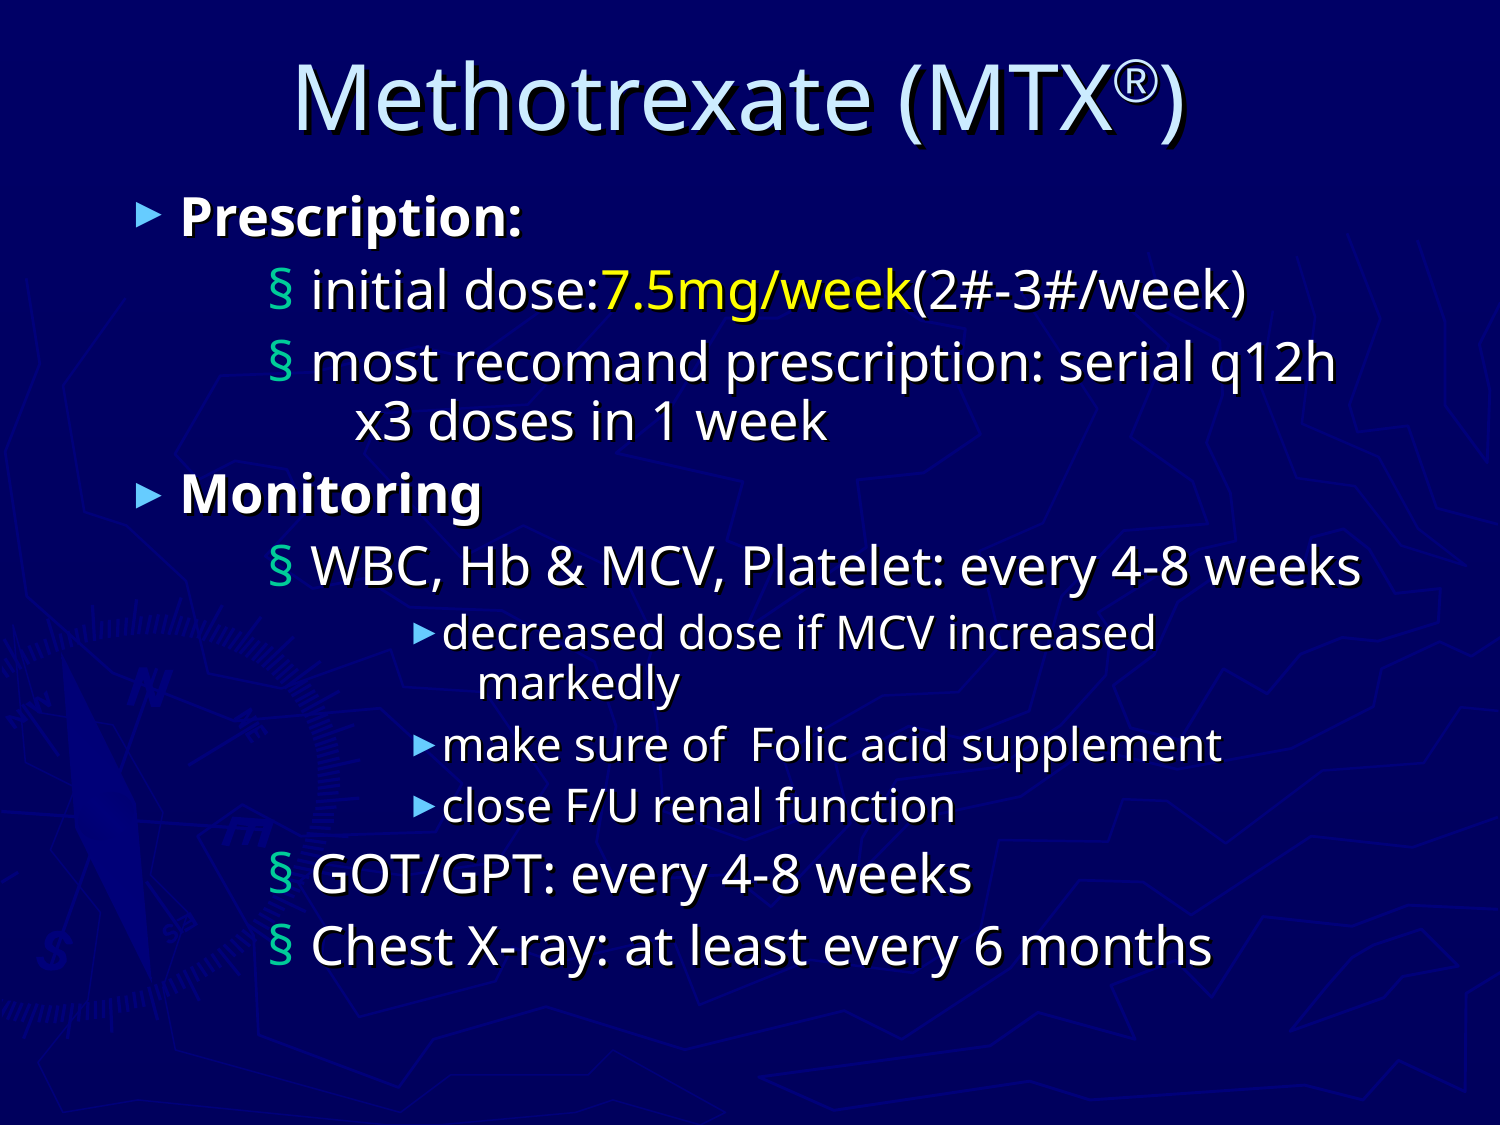

# Methotrexate (MTX®)
Prescription:
initial dose:7.5mg/week(2#-3#/week)
most recomand prescription: serial q12h x3 doses in 1 week
Monitoring
WBC, Hb & MCV, Platelet: every 4-8 weeks
decreased dose if MCV increased markedly
make sure of Folic acid supplement
close F/U renal function
GOT/GPT: every 4-8 weeks
Chest X-ray: at least every 6 months